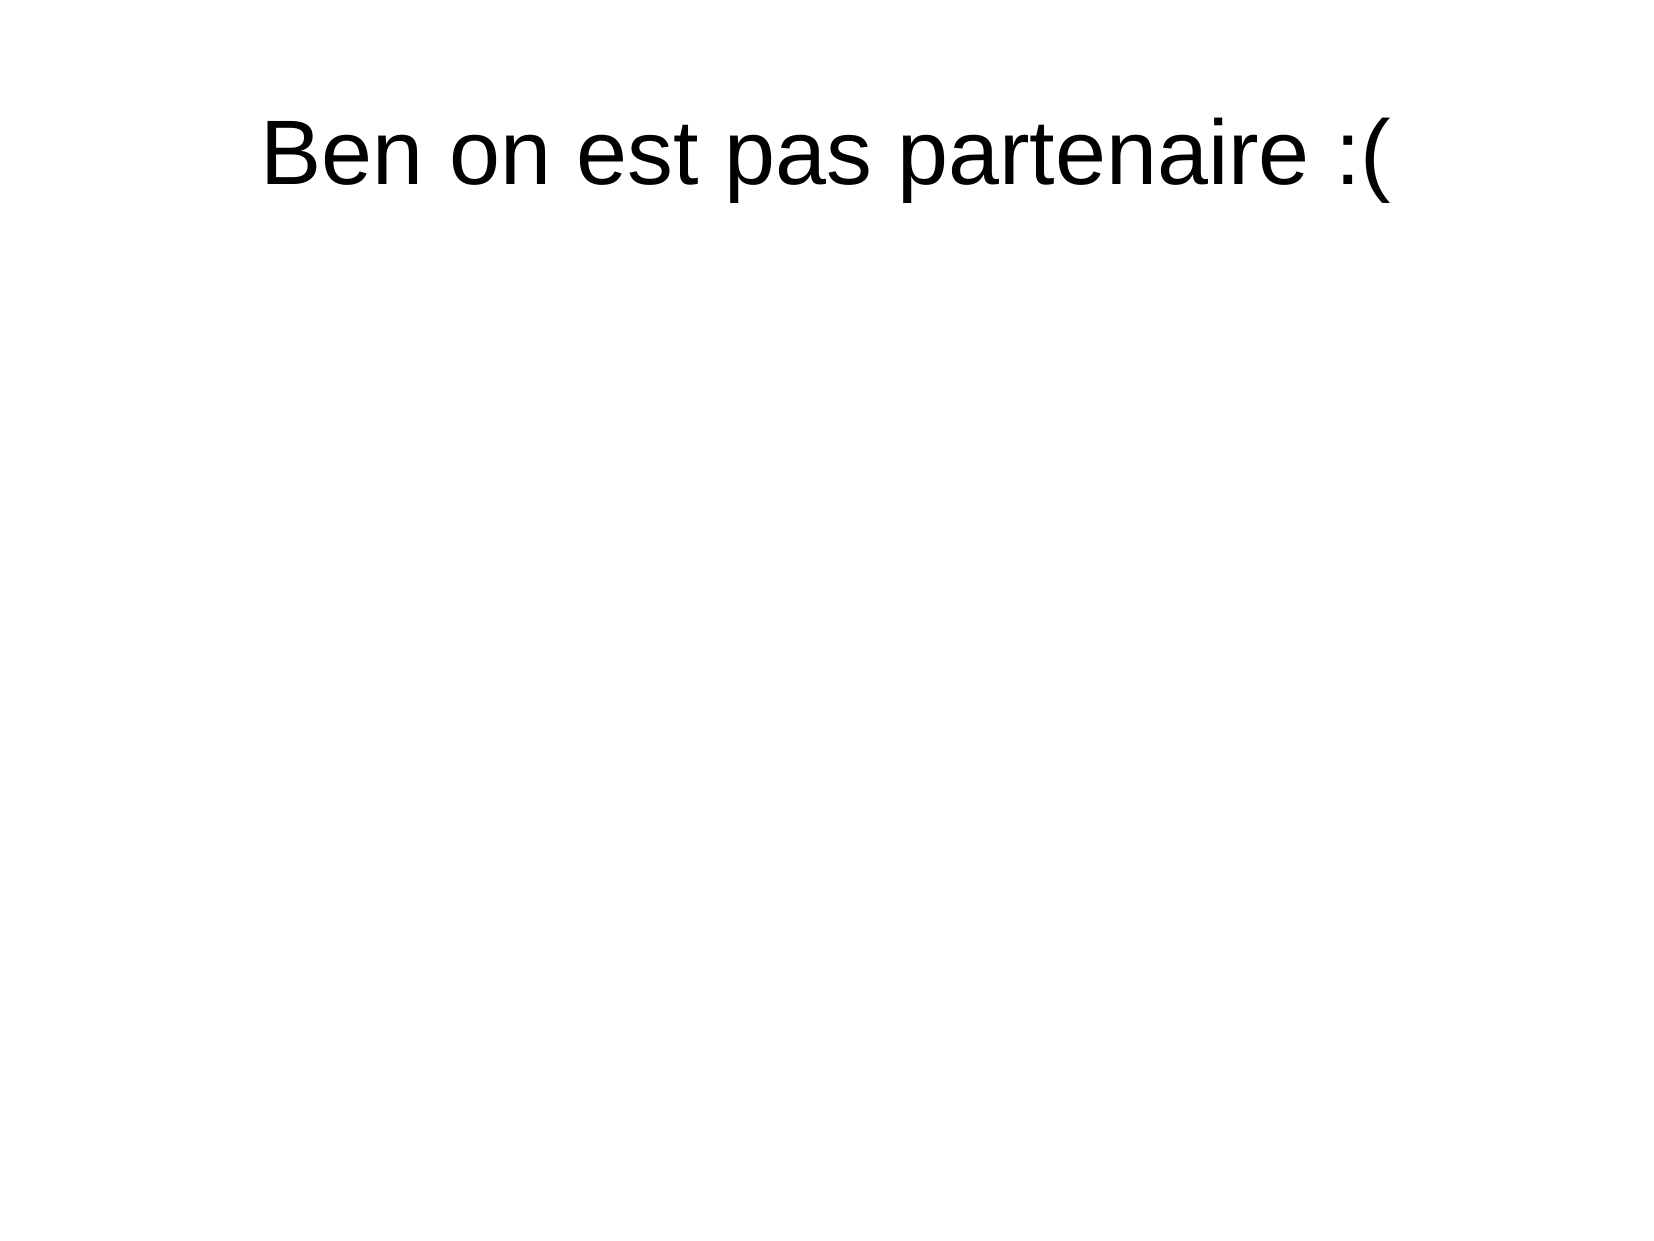

# Ben on est pas partenaire :(